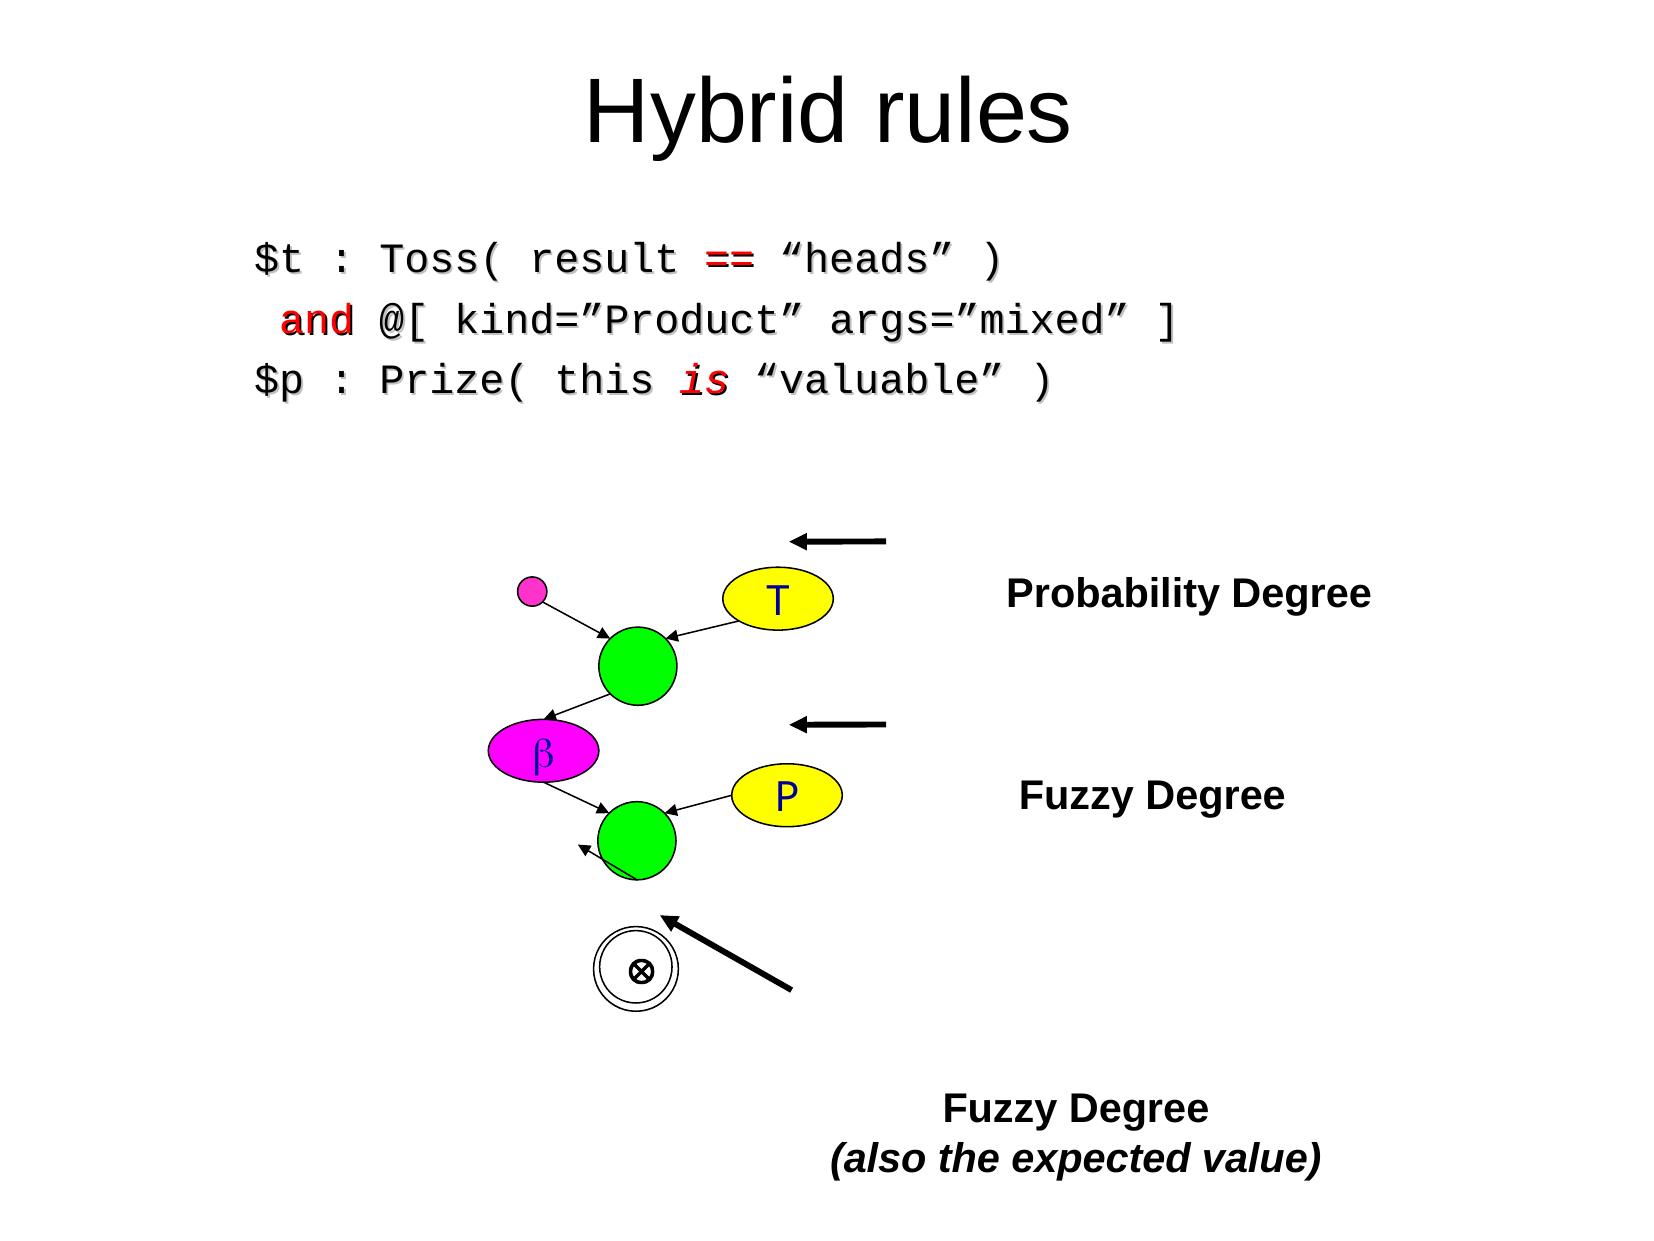

# Hybrid rules
$t : Toss( result == “heads” )‏
 and @[ kind=”Product” args=”mixed” ]
$p : Prize( this is “valuable” )
Probability Degree
T

Fuzzy Degree
P

Fuzzy Degree
(also the expected value)‏